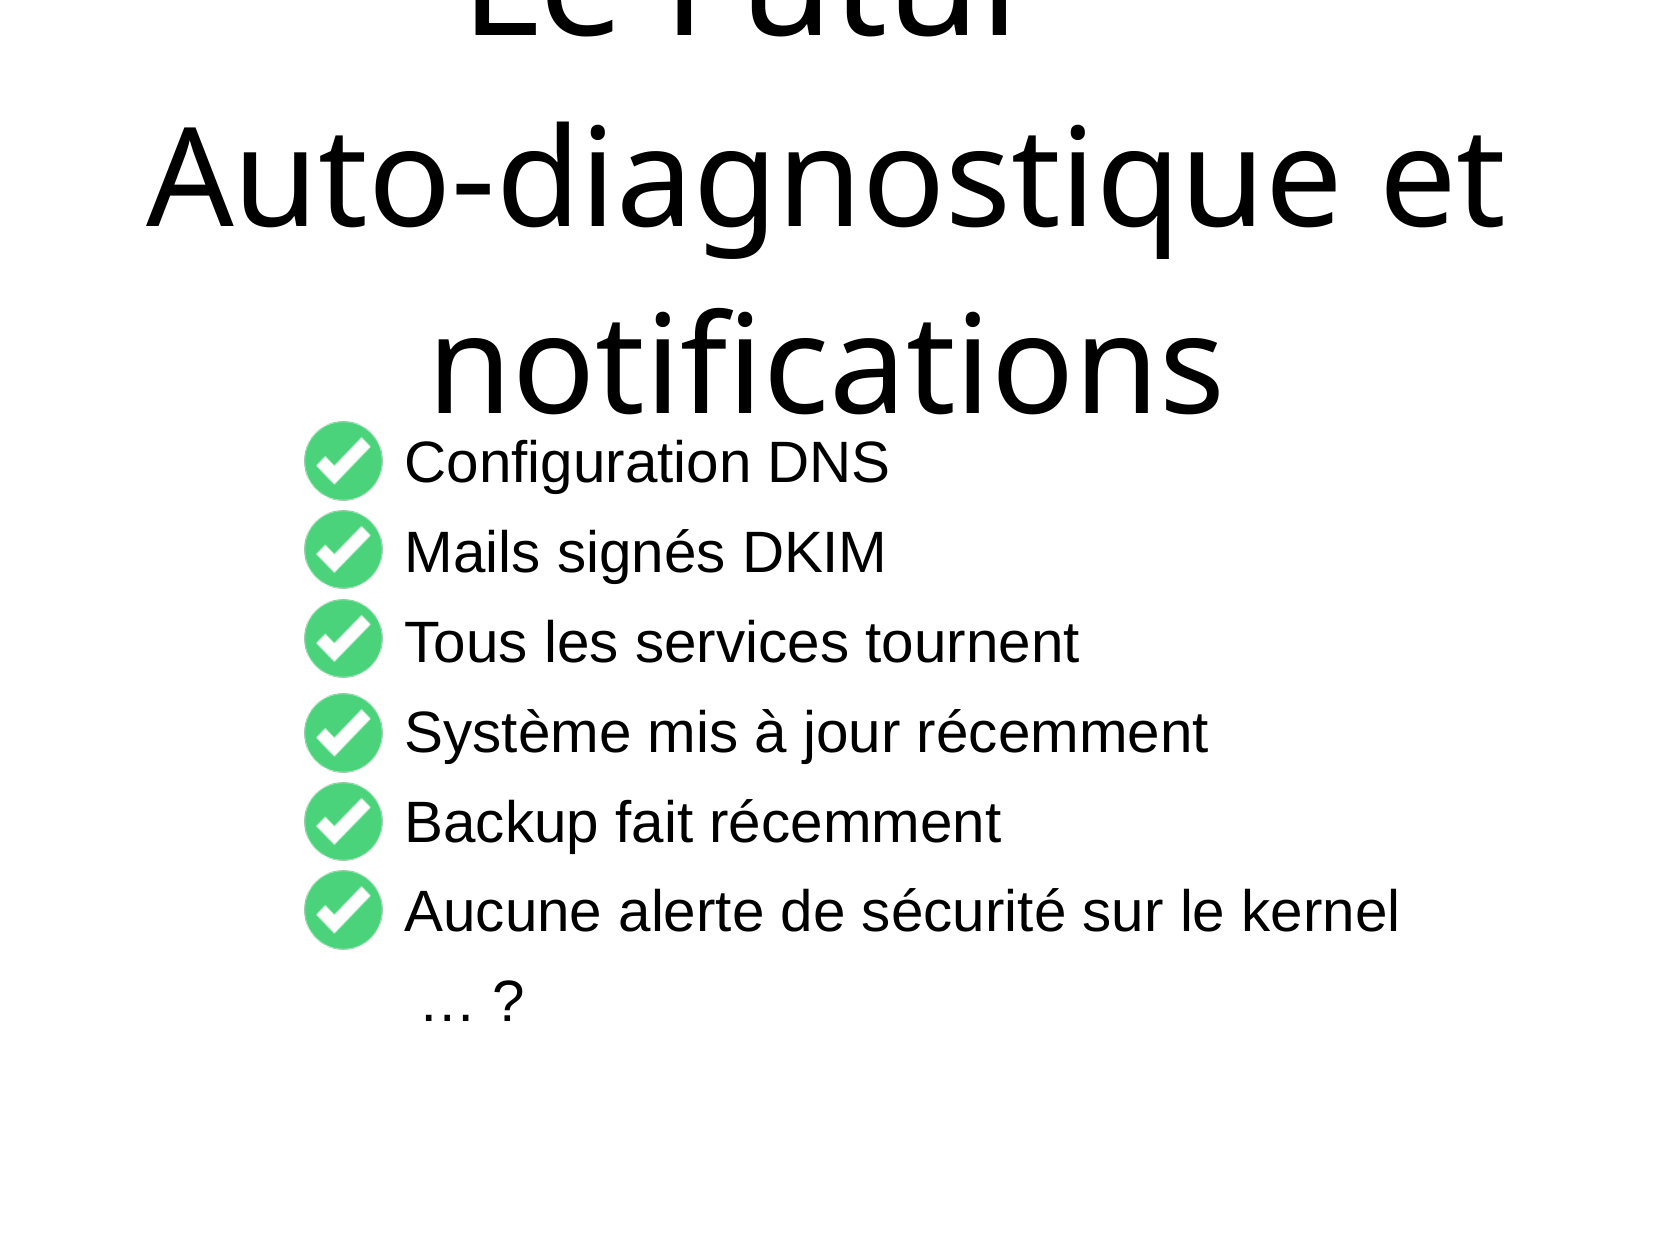

# Le FuturTM Auto-diagnostique et notifications
Configuration DNS
Mails signés DKIM
Tous les services tournent
Système mis à jour récemment
Backup fait récemment
Aucune alerte de sécurité sur le kernel
 … ?